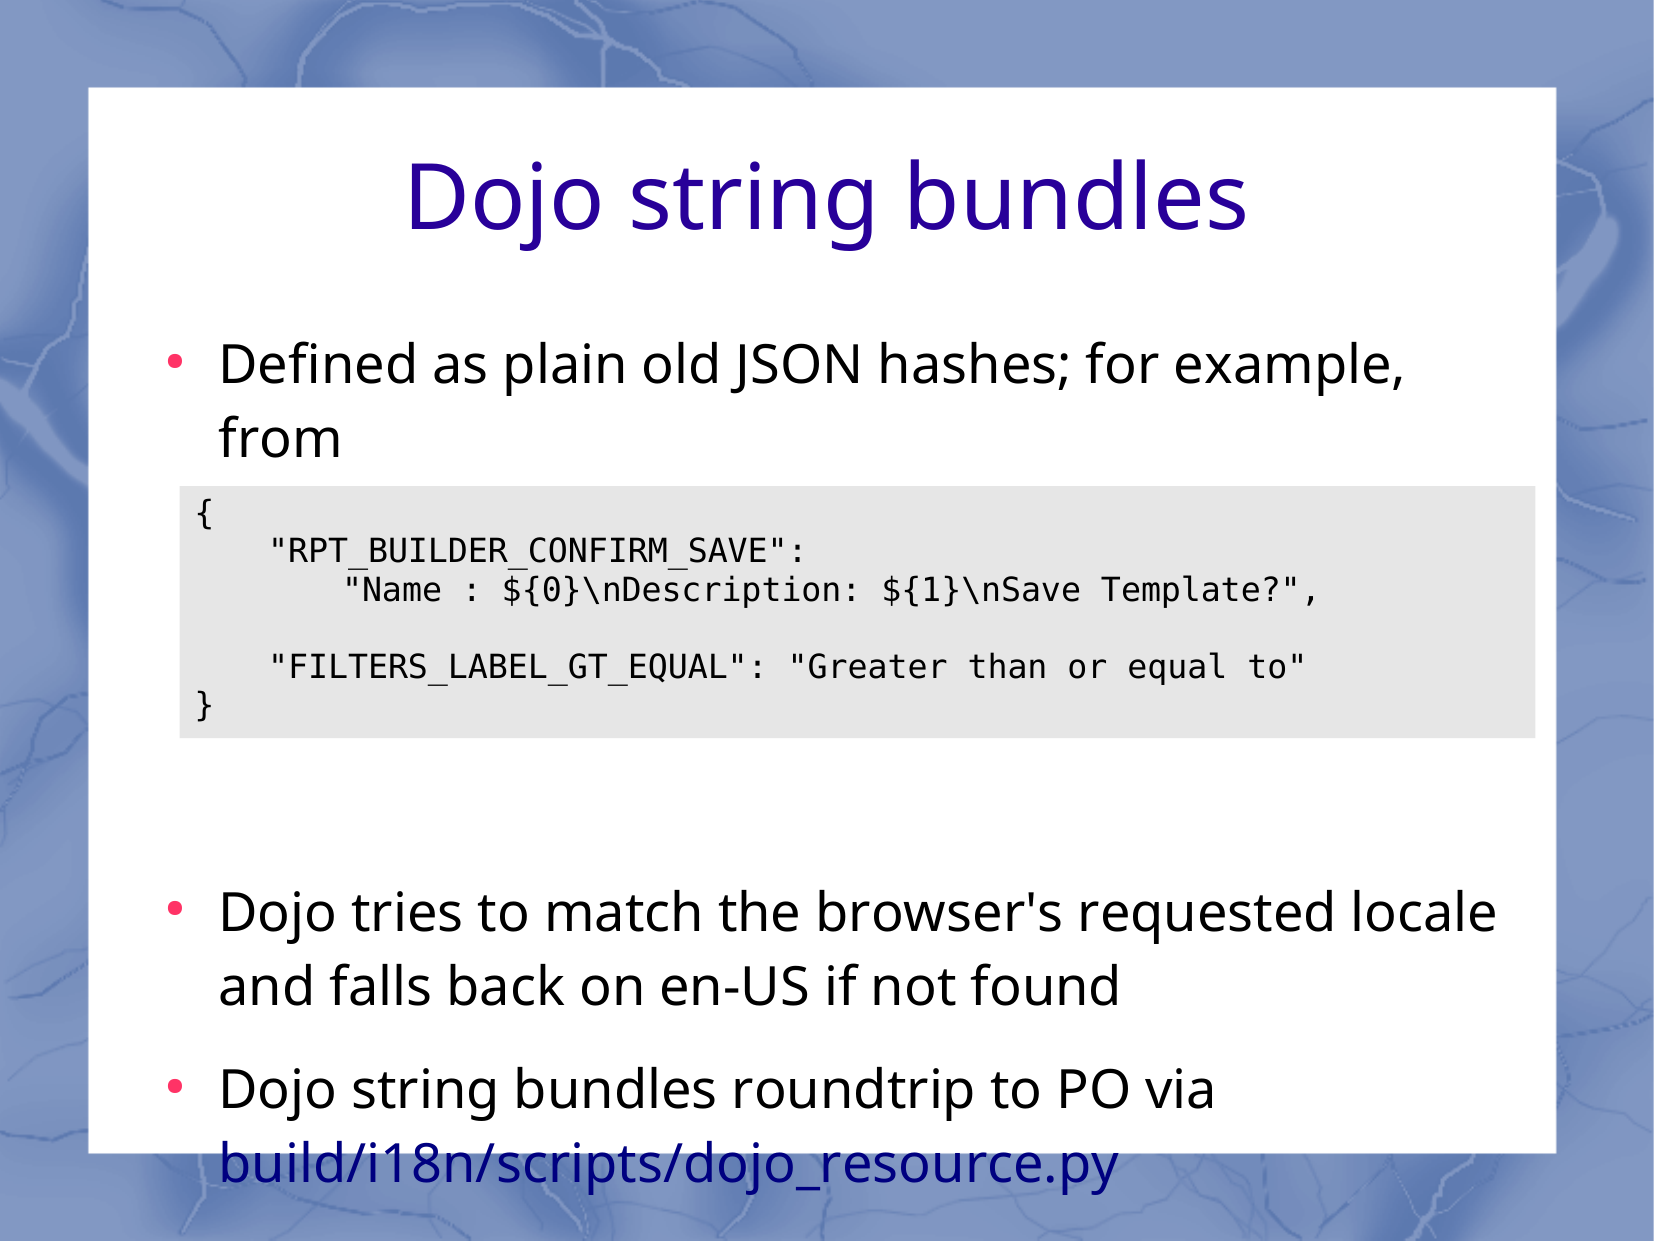

# Dojo string bundles
Defined as plain old JSON hashes; for example, from Open-ILS/web/js/dojo/openils/reports/nls/reports.js:
Dojo tries to match the browser's requested locale and falls back on en-US if not found
Dojo string bundles roundtrip to PO via build/i18n/scripts/dojo_resource.py
{
	"RPT_BUILDER_CONFIRM_SAVE":
		"Name : ${0}\nDescription: ${1}\nSave Template?",
	"FILTERS_LABEL_GT_EQUAL": "Greater than or equal to"
}